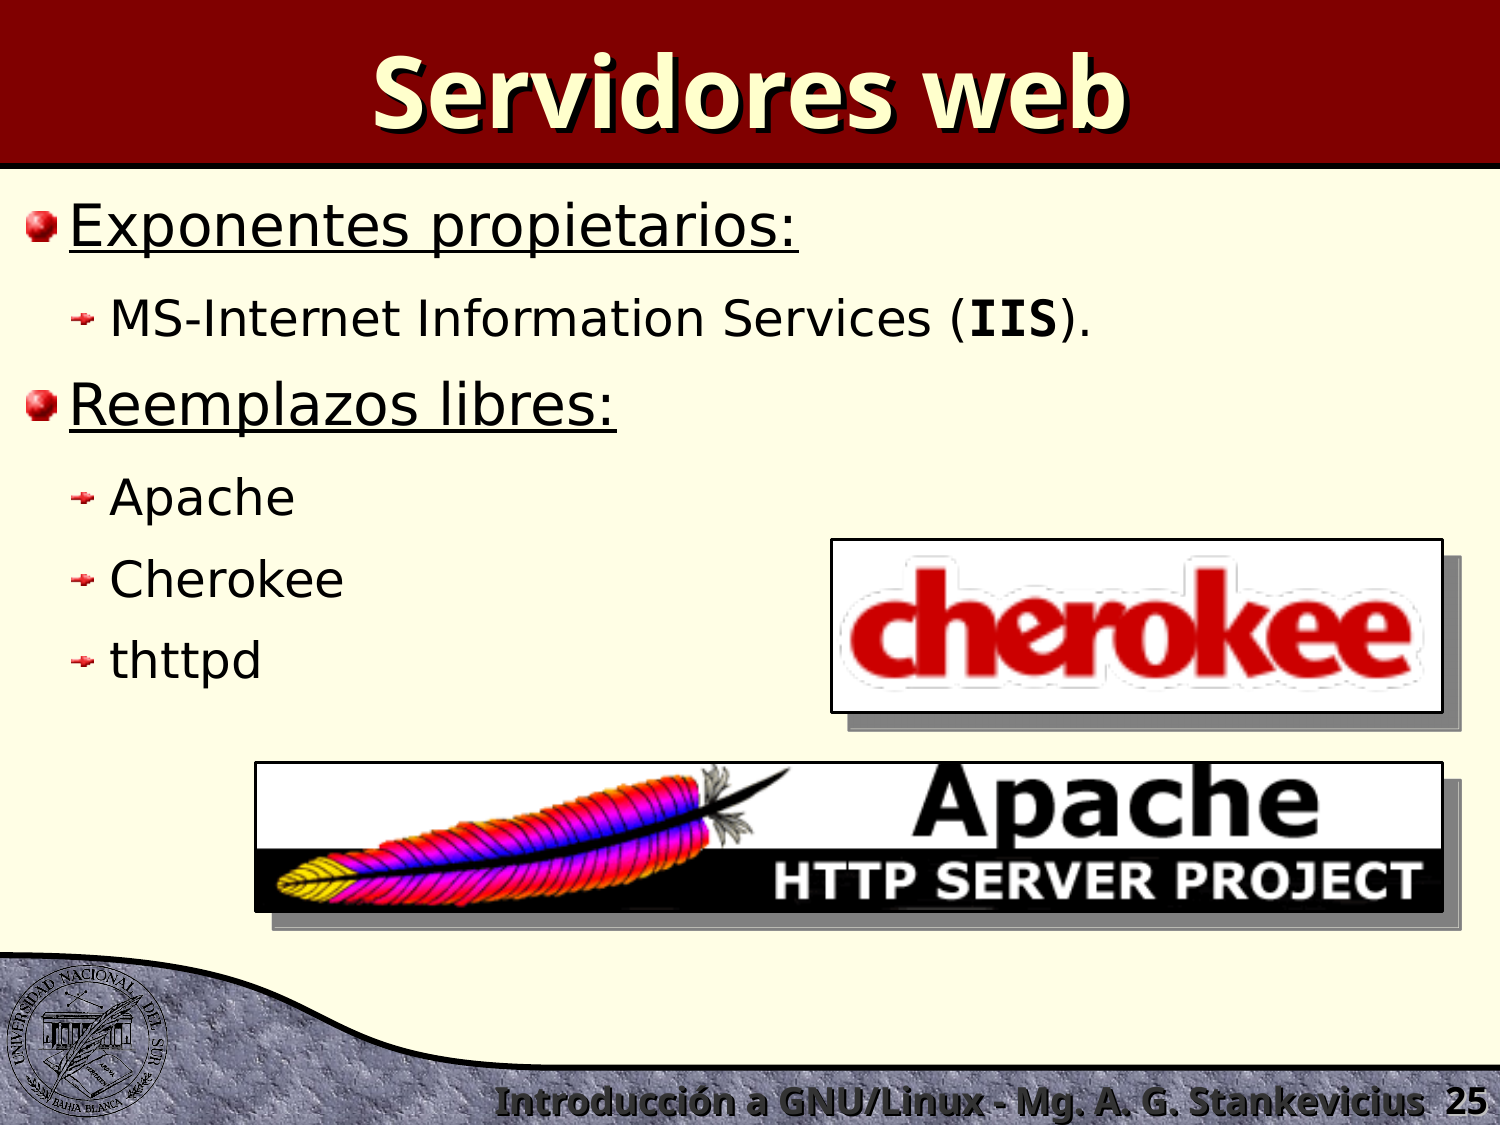

# Servidores web
Exponentes propietarios:
MS-Internet Information Services (IIS).
Reemplazos libres:
Apache
Cherokee
thttpd
25